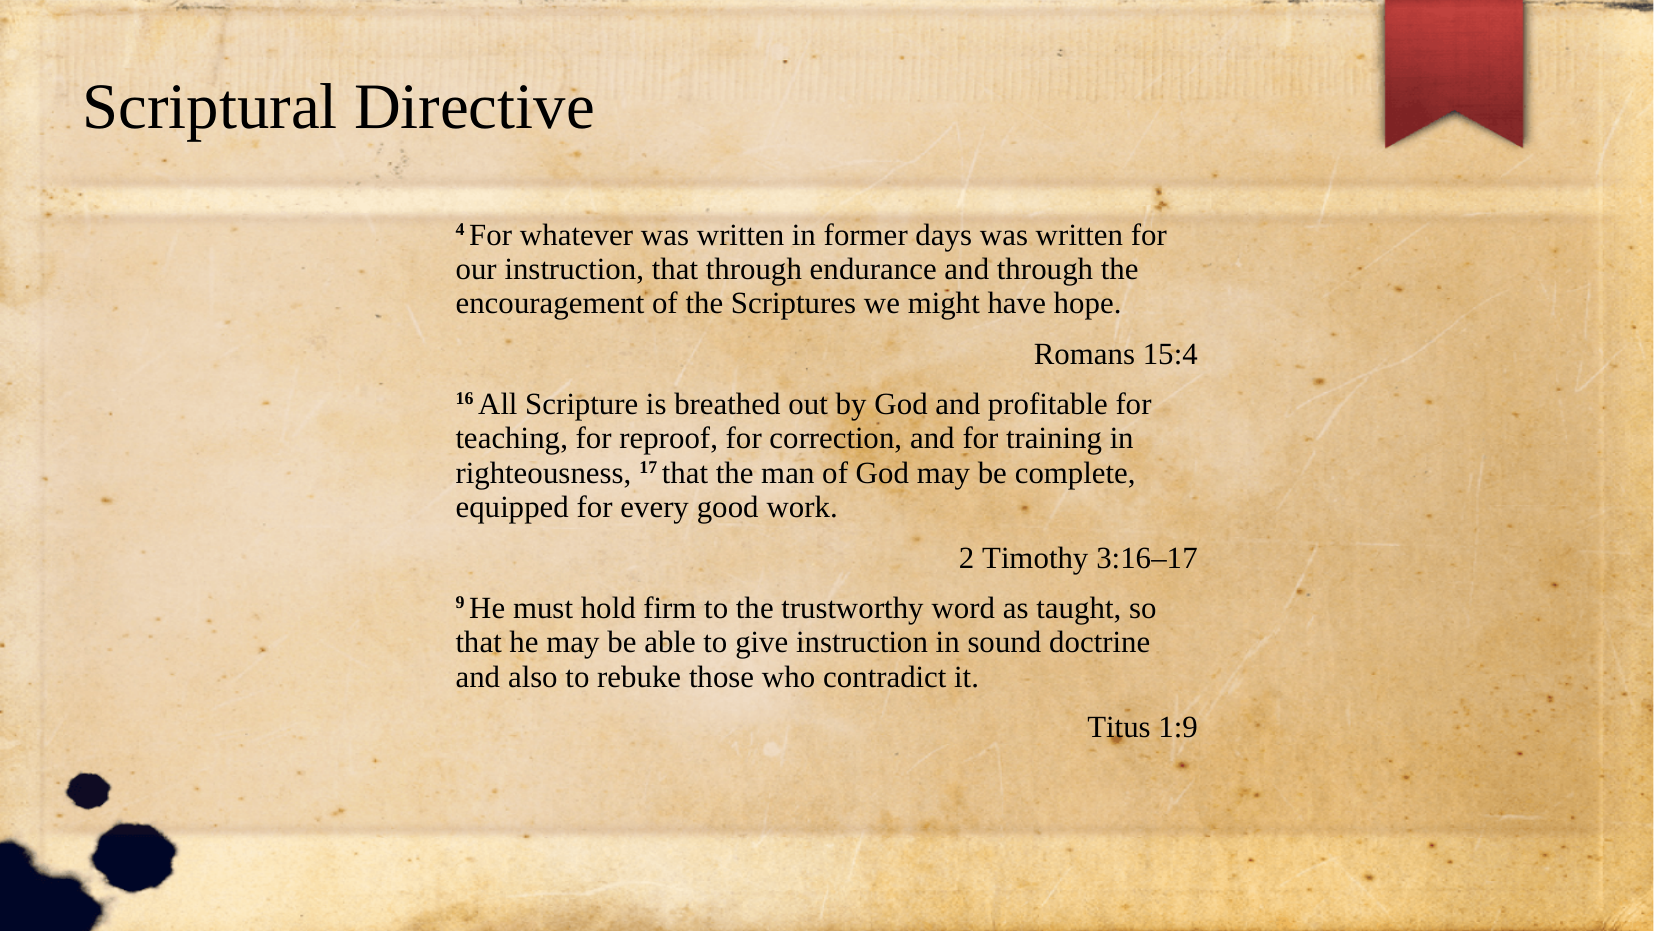

# Scriptural Directive
4 For whatever was written in former days was written for our instruction, that through endurance and through the encouragement of the Scriptures we might have hope.
Romans 15:4
16 All Scripture is breathed out by God and profitable for teaching, for reproof, for correction, and for training in righteousness, 17 that the man of God may be complete, equipped for every good work.
2 Timothy 3:16–17
9 He must hold firm to the trustworthy word as taught, so that he may be able to give instruction in sound doctrine and also to rebuke those who contradict it.
Titus 1:9